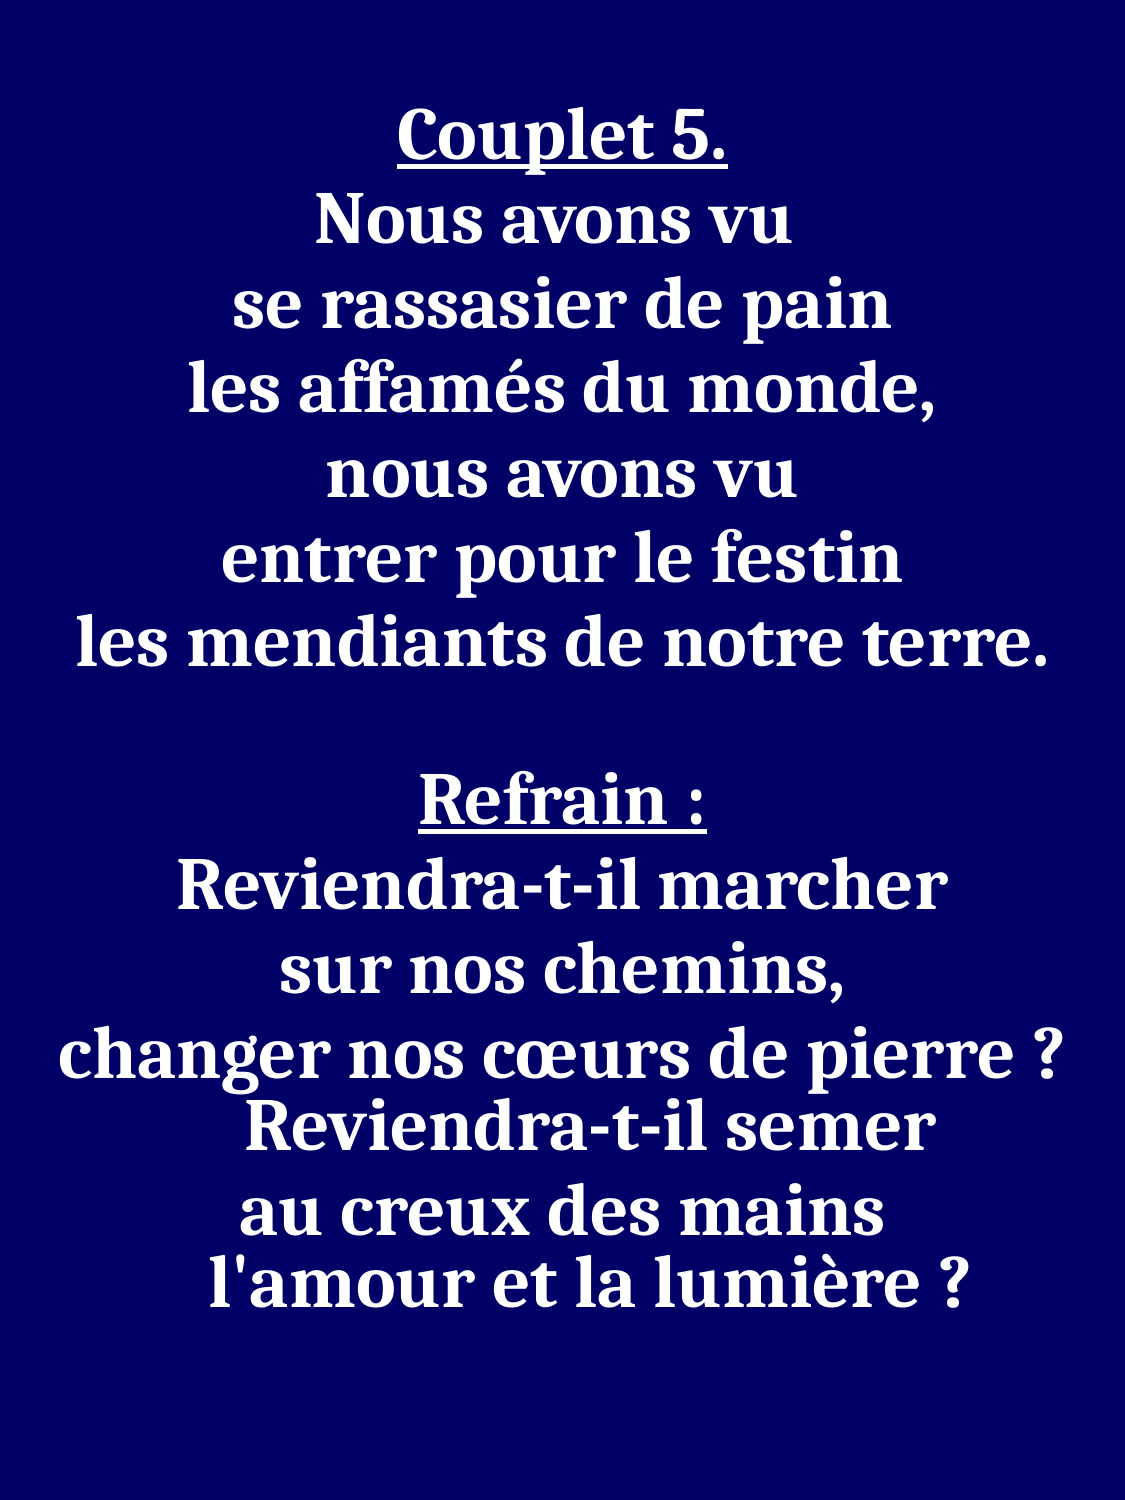

Couplet 5.
Nous avons vu
se rassasier de pain
les affamés du monde,
nous avons vu
entrer pour le festin
les mendiants de notre terre.
Refrain :
Reviendra-t-il marcher
sur nos chemins,
changer nos cœurs de pierre ?
Reviendra-t-il semer
au creux des mains
l'amour et la lumière ?